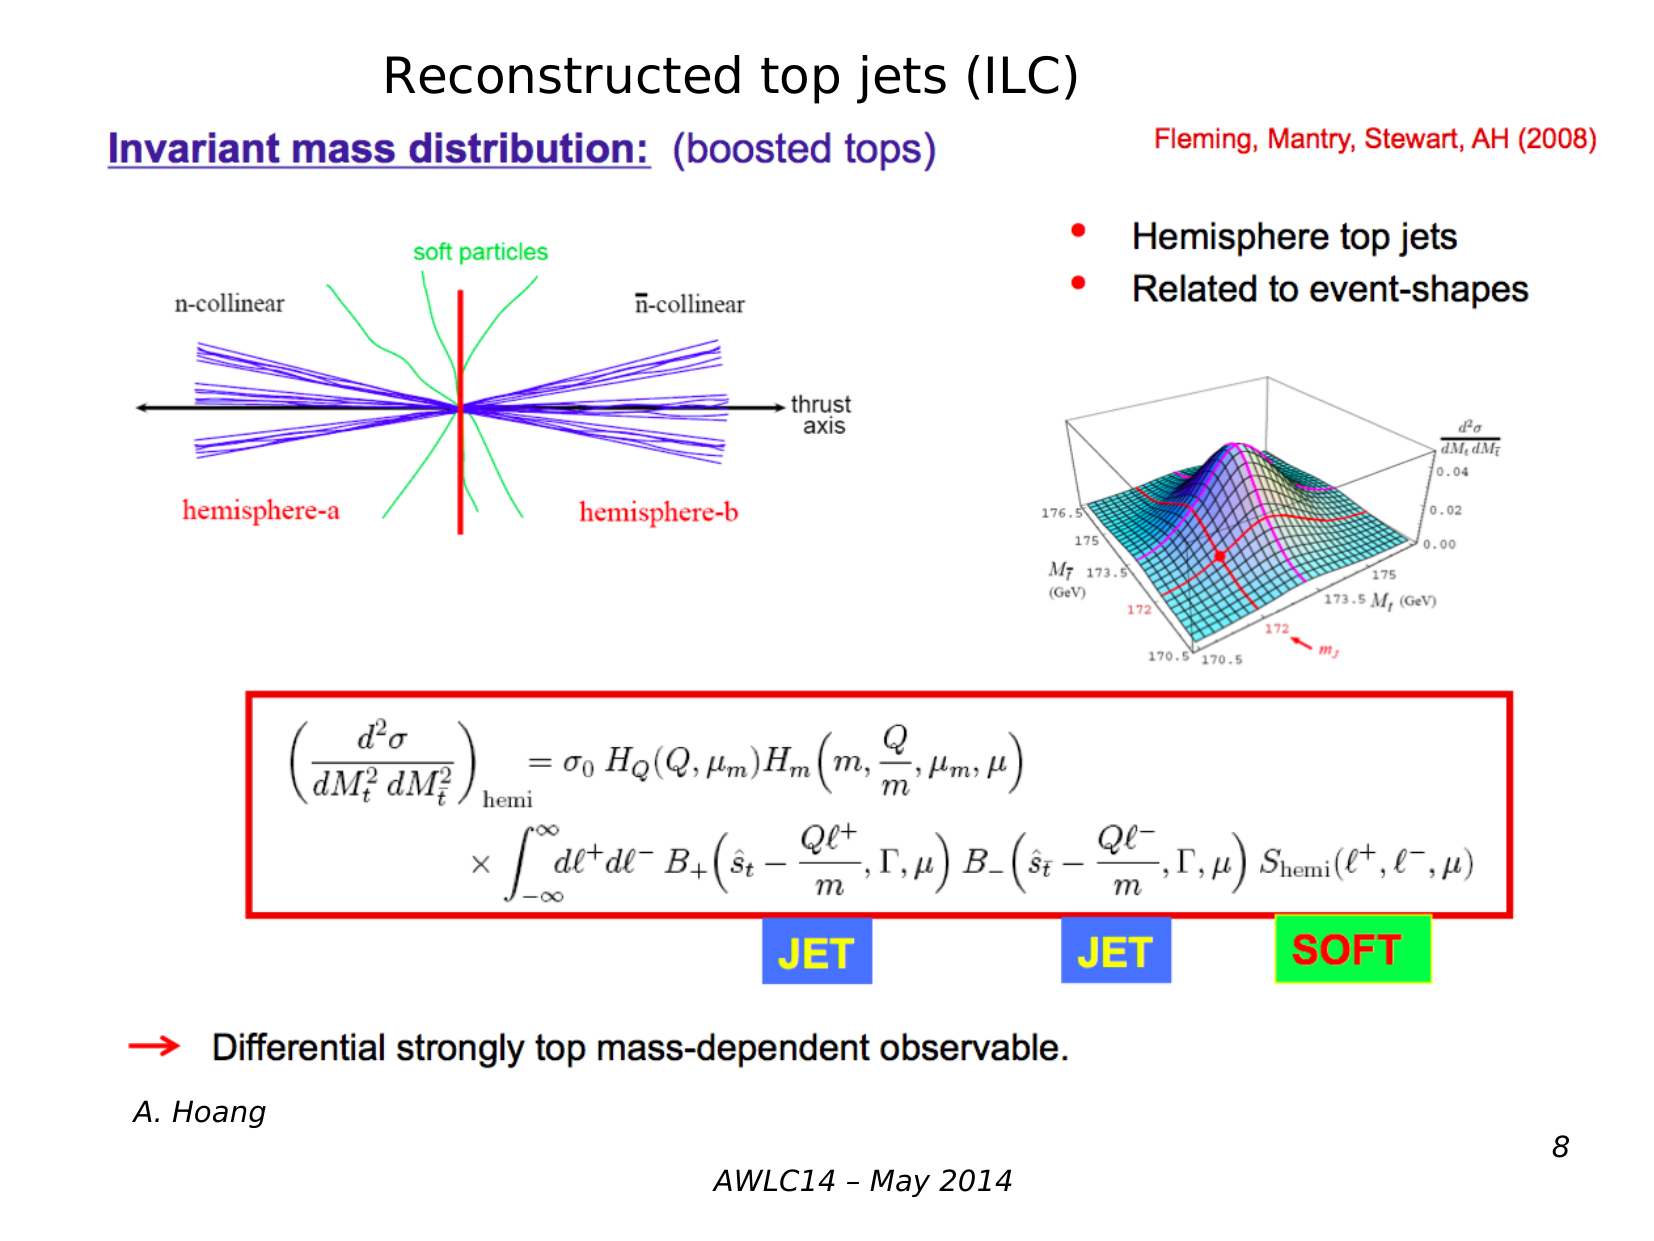

Reconstructed top jets (ILC)
A. Hoang
FCPPL Workshop - March 2012
8